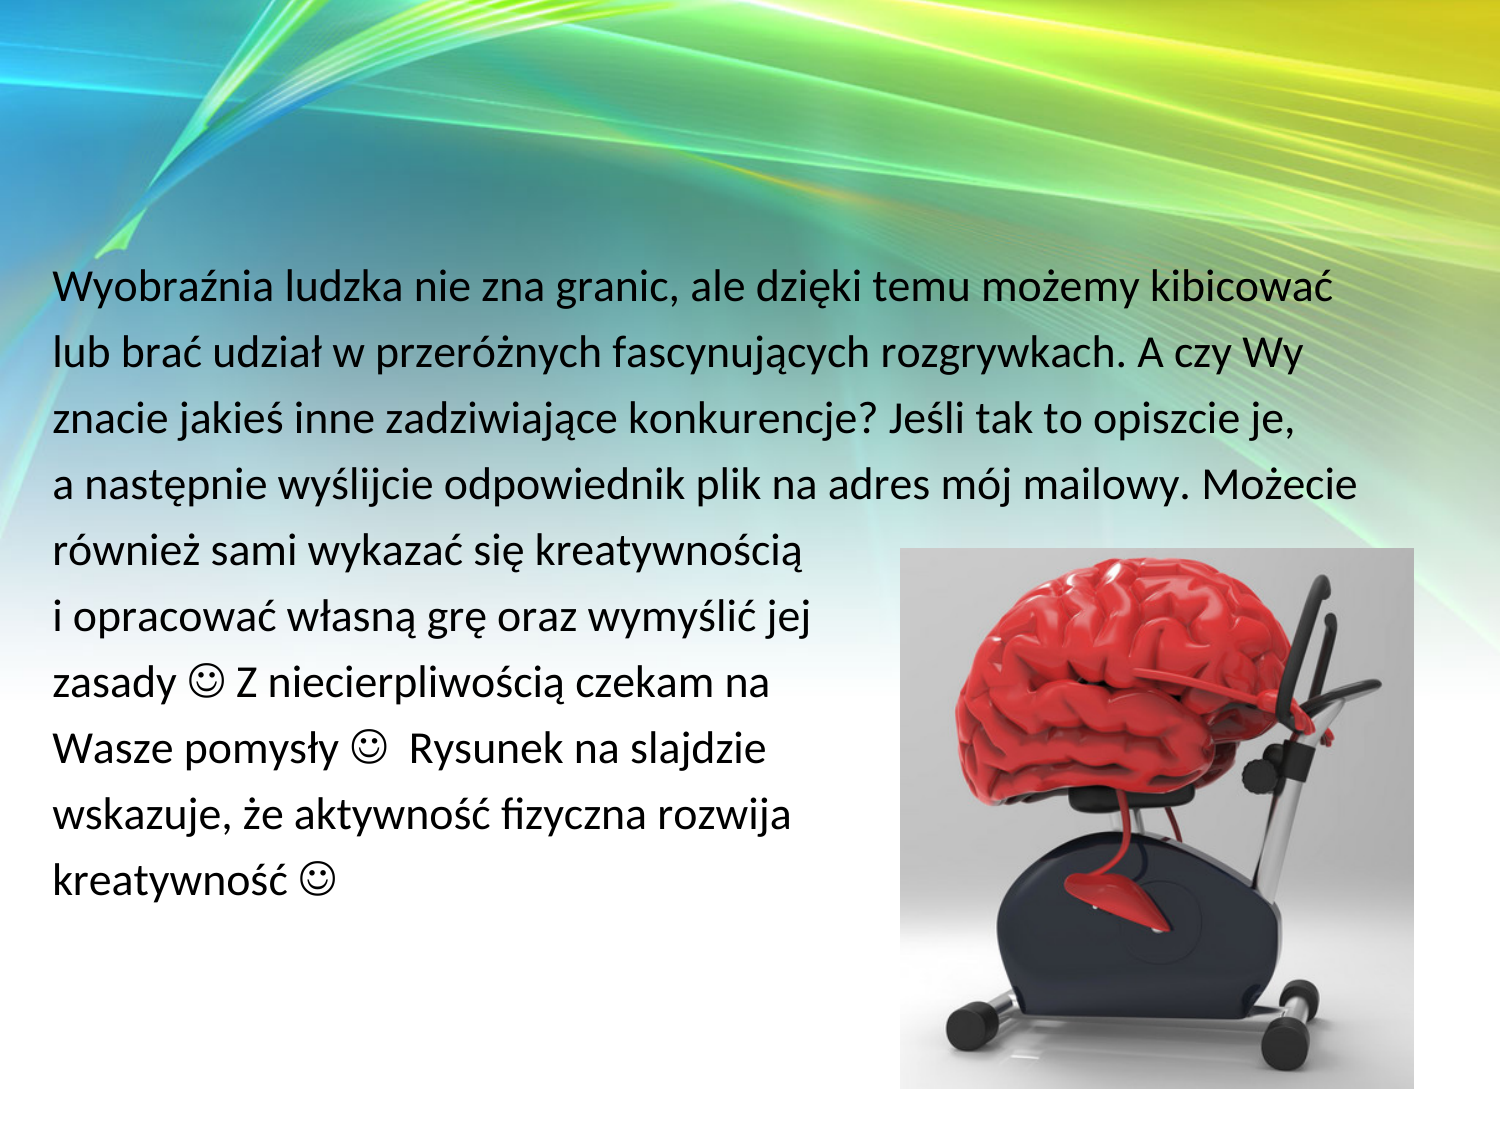

Wyobraźnia ludzka nie zna granic, ale dzięki temu możemy kibicować lub brać udział w przeróżnych fascynujących rozgrywkach. A czy Wy znacie jakieś inne zadziwiające konkurencje? Jeśli tak to opiszcie je,
a następnie wyślijcie odpowiednik plik na adres mój mailowy. Możecie również sami wykazać się kreatywnością
i opracować własną grę oraz wymyślić jej
zasady  Z niecierpliwością czekam na
Wasze pomysły  Rysunek na slajdzie
wskazuje, że aktywność fizyczna rozwija
kreatywność 